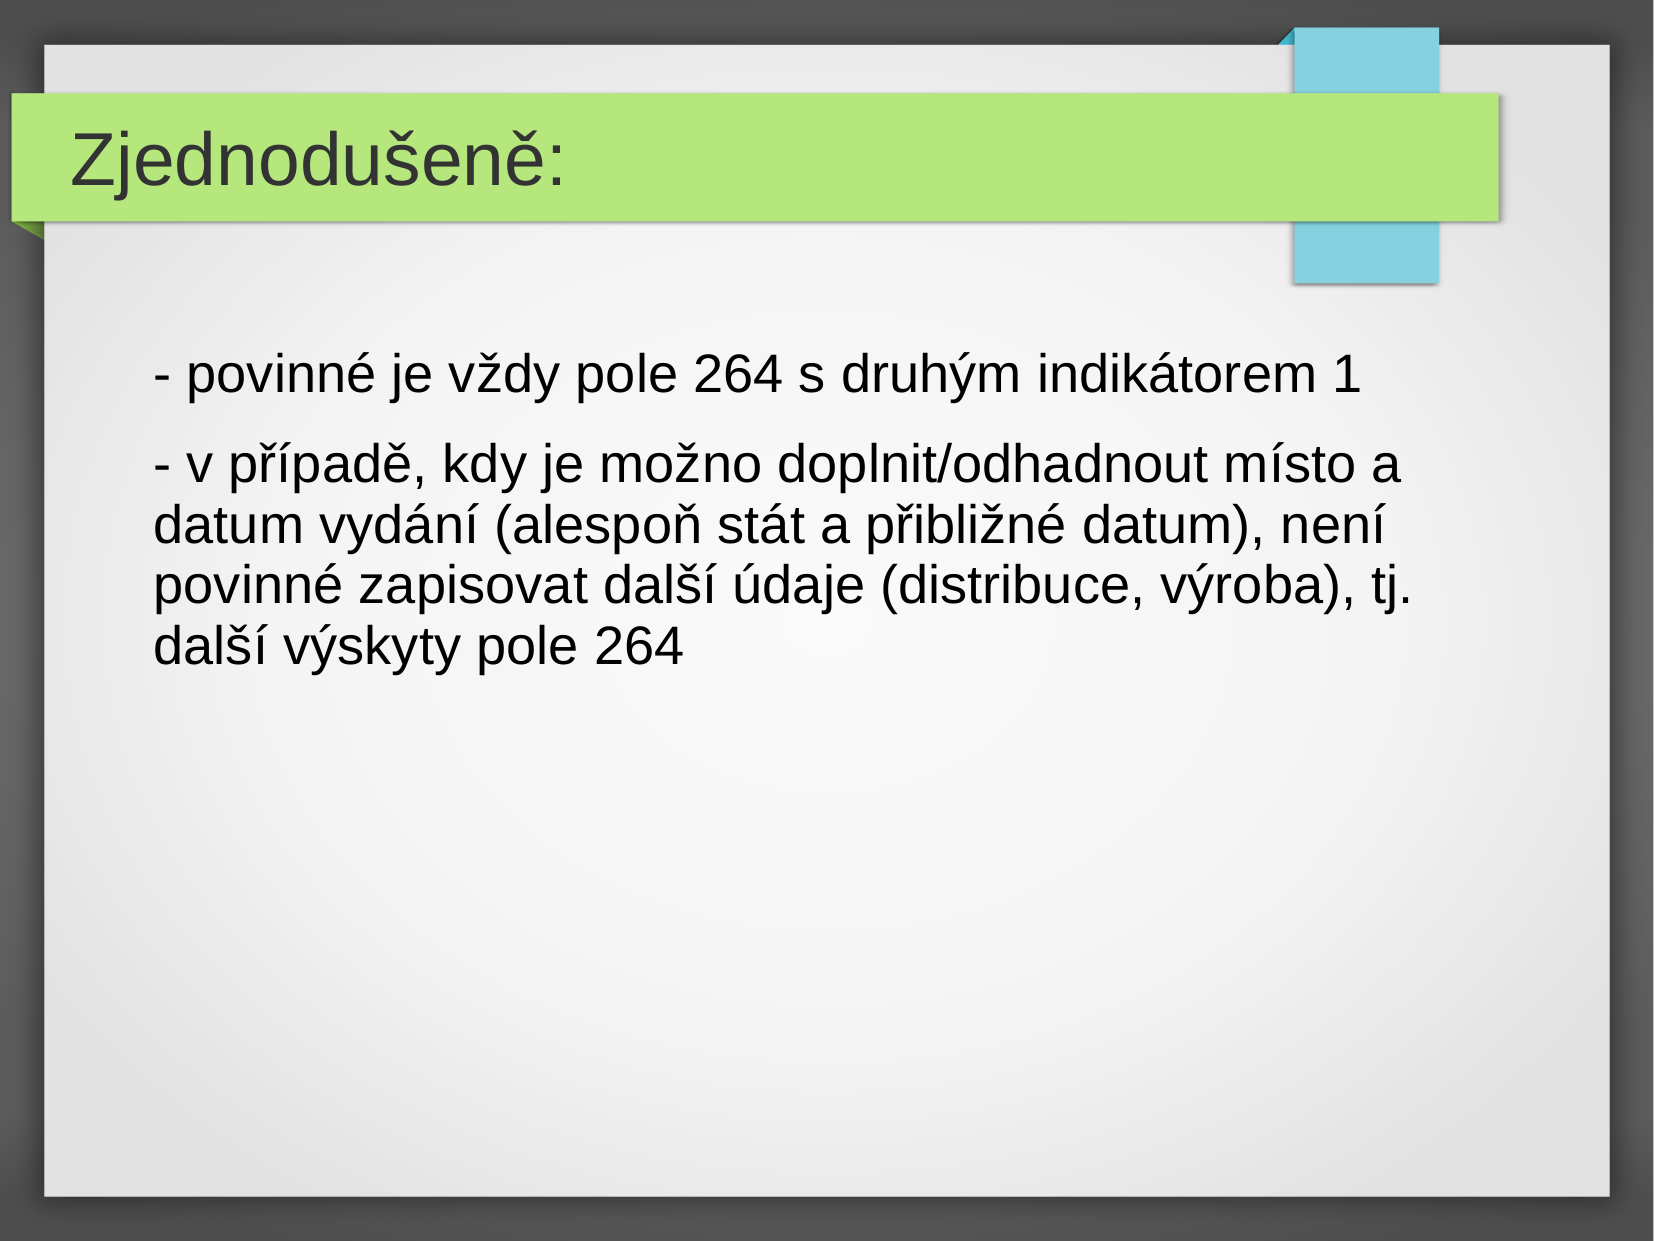

# Zjednodušeně:
- povinné je vždy pole 264 s druhým indikátorem 1
- v případě, kdy je možno doplnit/odhadnout místo a datum vydání (alespoň stát a přibližné datum), není povinné zapisovat další údaje (distribuce, výroba), tj. další výskyty pole 264